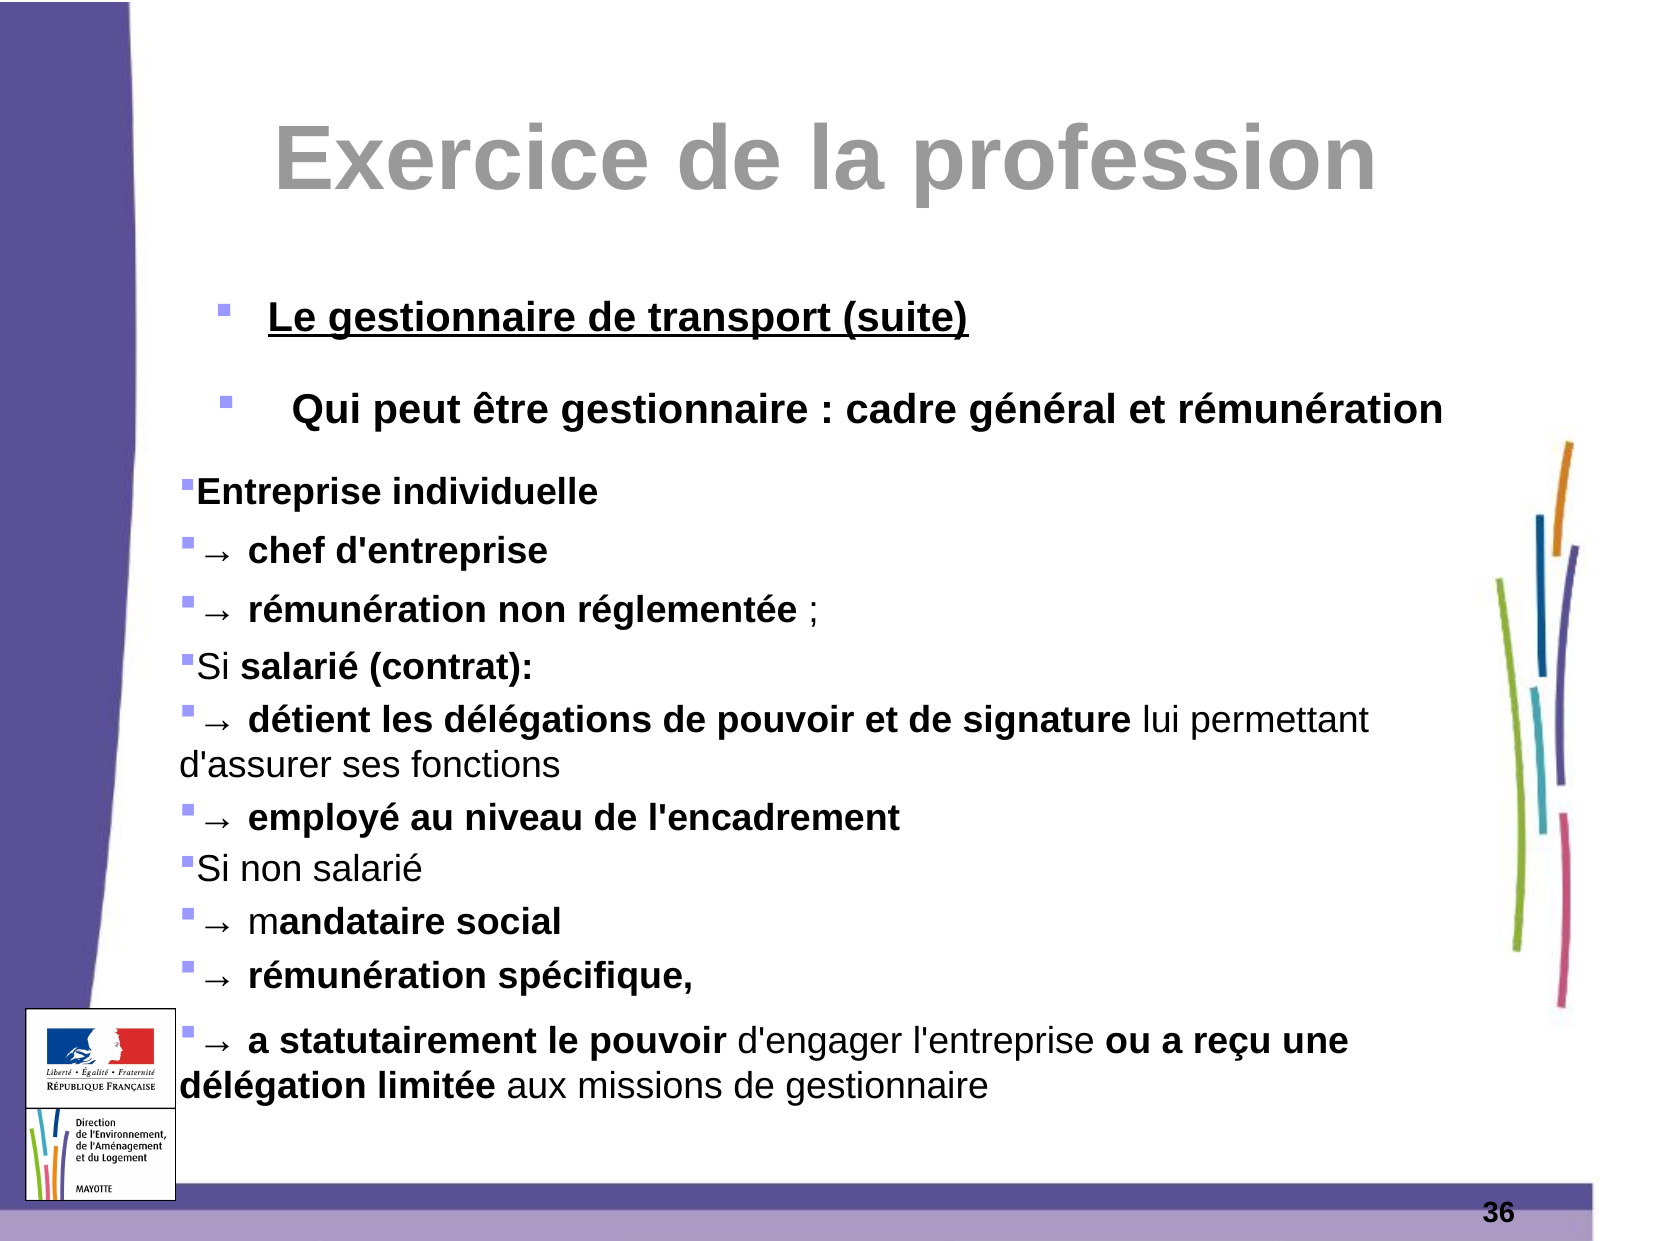

# Exercice de la profession
Le gestionnaire de transport (suite)
Qui peut être gestionnaire : cadre général et rémunération
Entreprise individuelle
→ chef d'entreprise
→ rémunération non réglementée ;
Si salarié (contrat):
→ détient les délégations de pouvoir et de signature lui permettant d'assurer ses fonctions
→ employé au niveau de l'encadrement
Si non salarié
→ mandataire social
→ rémunération spécifique,
→ a statutairement le pouvoir d'engager l'entreprise ou a reçu une délégation limitée aux missions de gestionnaire